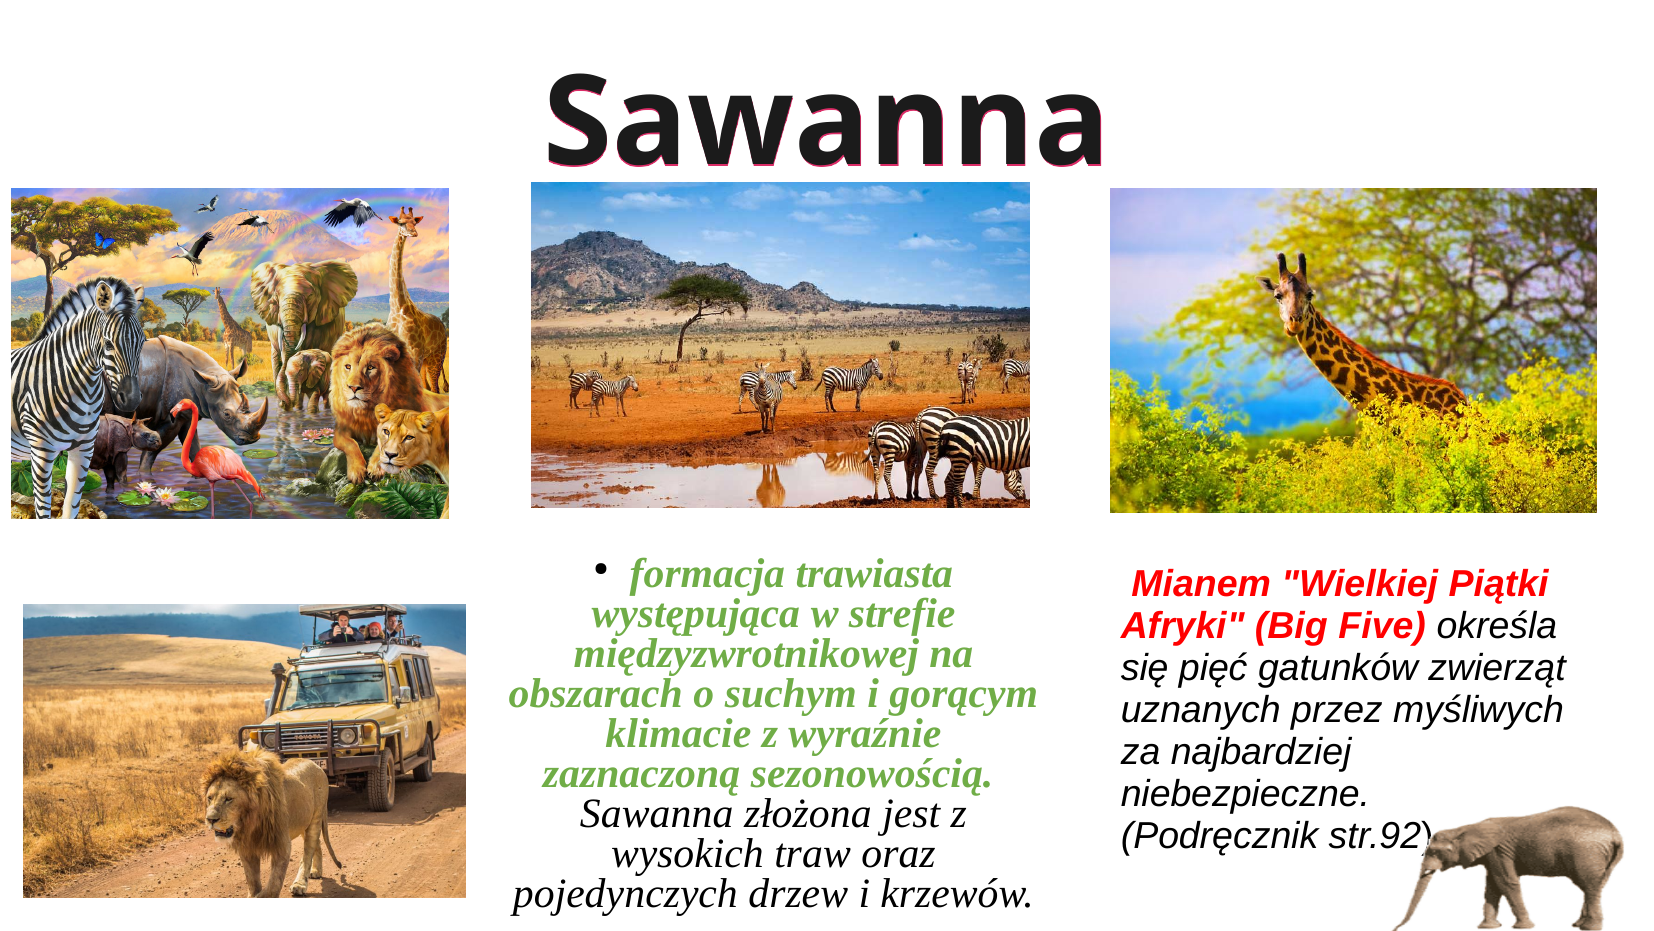

# Sawanna
 formacja trawiasta występująca w strefie międzyzwrotnikowej na obszarach o suchym i gorącym klimacie z wyraźnie zaznaczoną sezonowością.
Sawanna złożona jest z wysokich traw oraz pojedynczych drzew i krzewów.
 Mianem "Wielkiej Piątki Afryki" (Big Five) określa się pięć gatunków zwierząt uznanych przez myśliwych za najbardziej niebezpieczne.
(Podręcznik str.92)